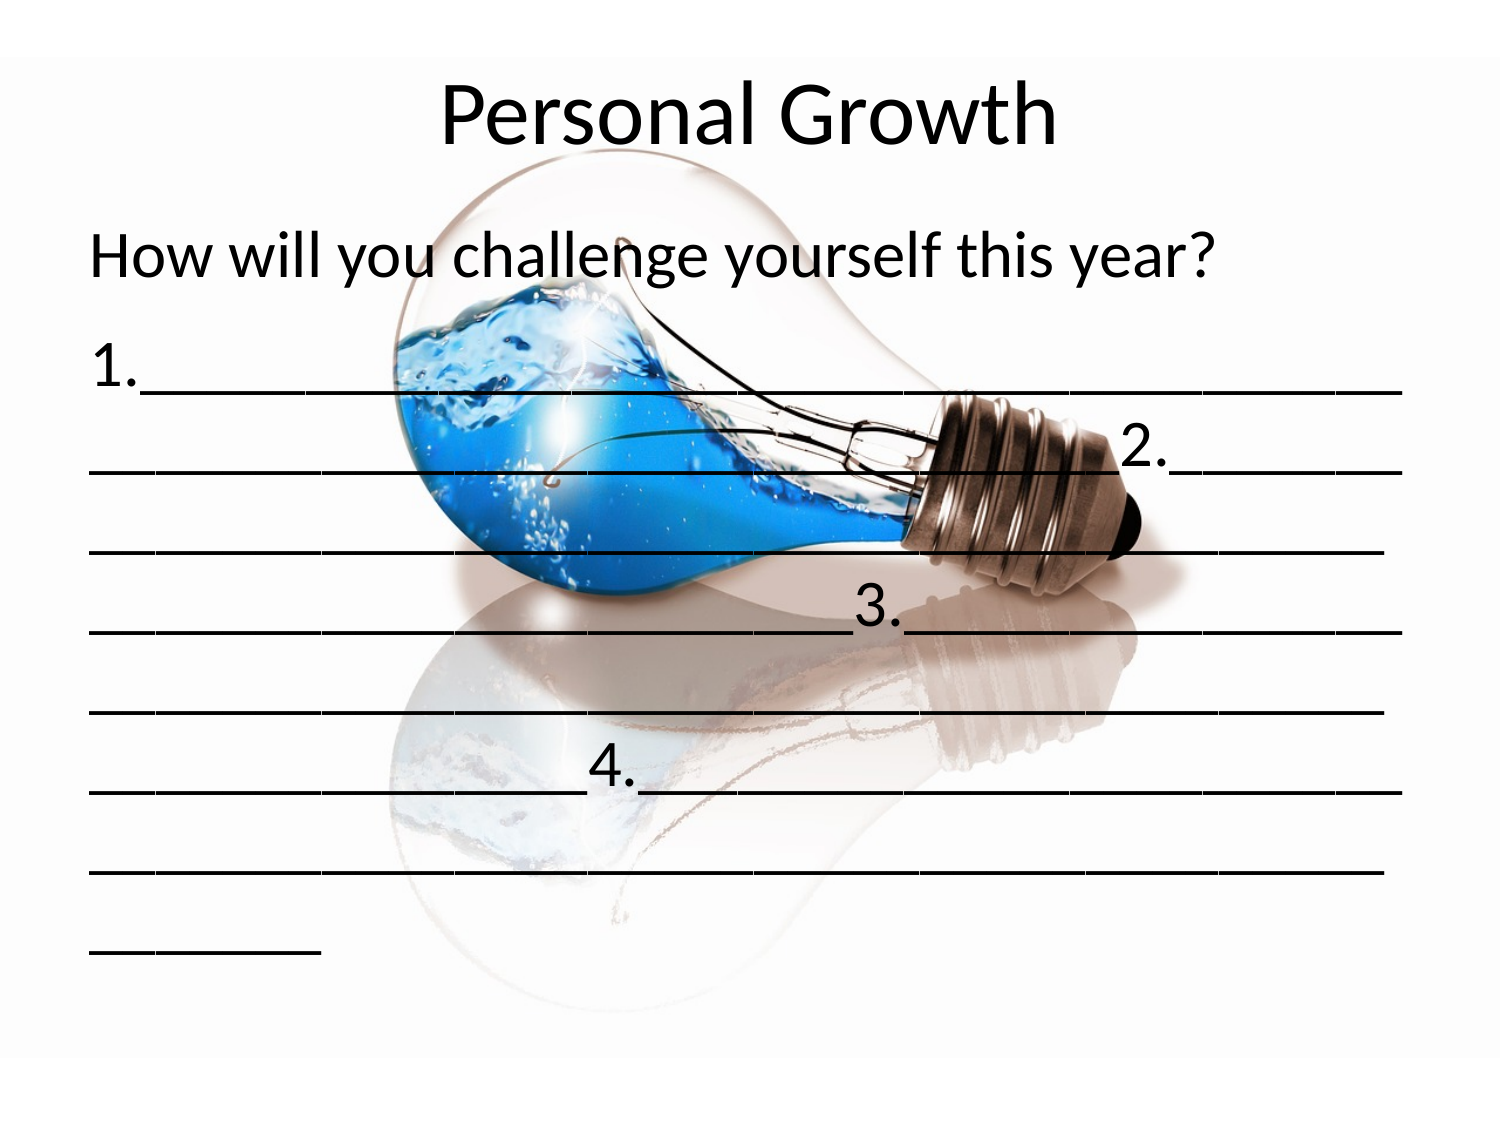

# Personal Growth
How will you challenge yourself this year?
1._____________________________________________________________________2._____________________________________________________________________3._____________________________________________________________________4._____________________________________________________________________